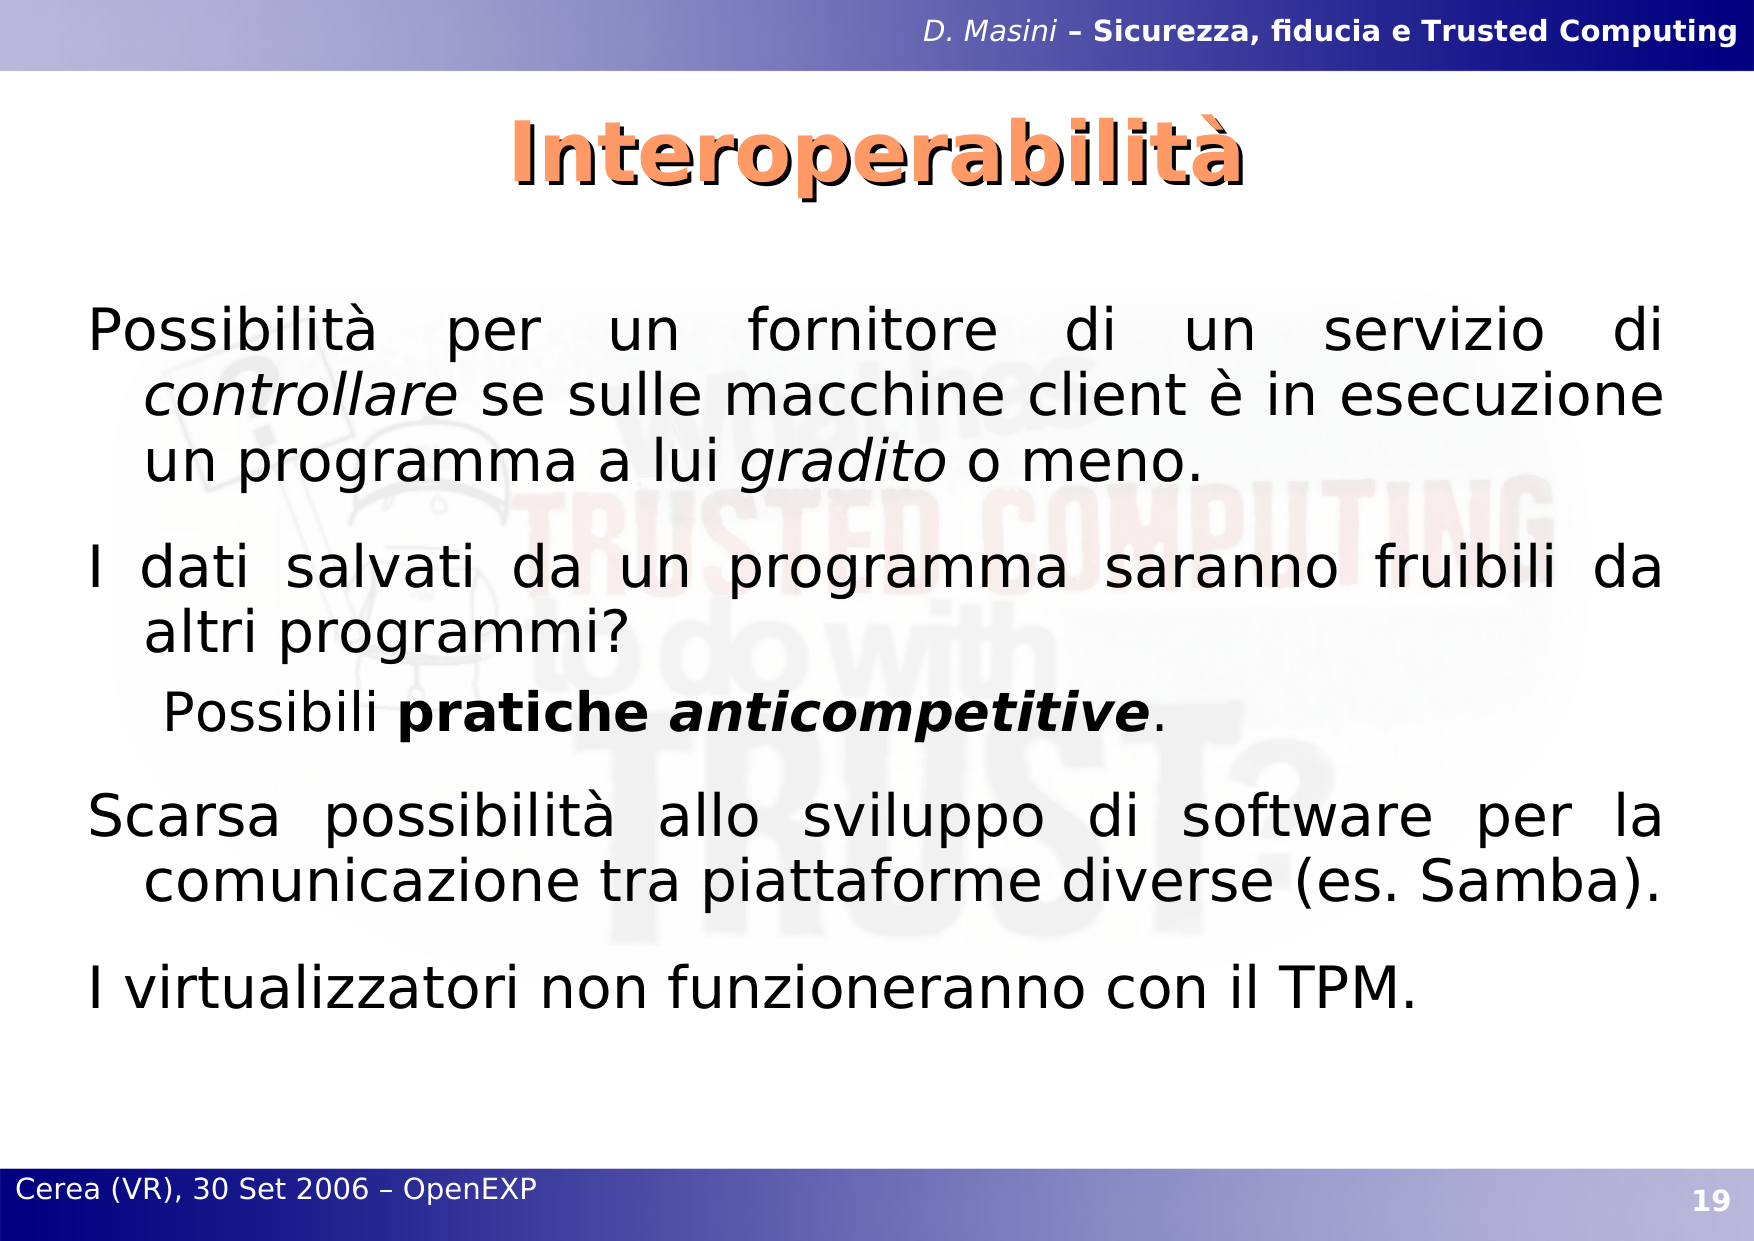

D. Masini – Sicurezza, fiducia e Trusted Computing
# Interoperabilità
Possibilità per un fornitore di un servizio di controllare se sulle macchine client è in esecuzione un programma a lui gradito o meno.
I dati salvati da un programma saranno fruibili da altri programmi?
Possibili pratiche anticompetitive.
Scarsa possibilità allo sviluppo di software per la comunicazione tra piattaforme diverse (es. Samba).
I virtualizzatori non funzioneranno con il TPM.
Cerea (VR), 30 Set 2006 – OpenEXP